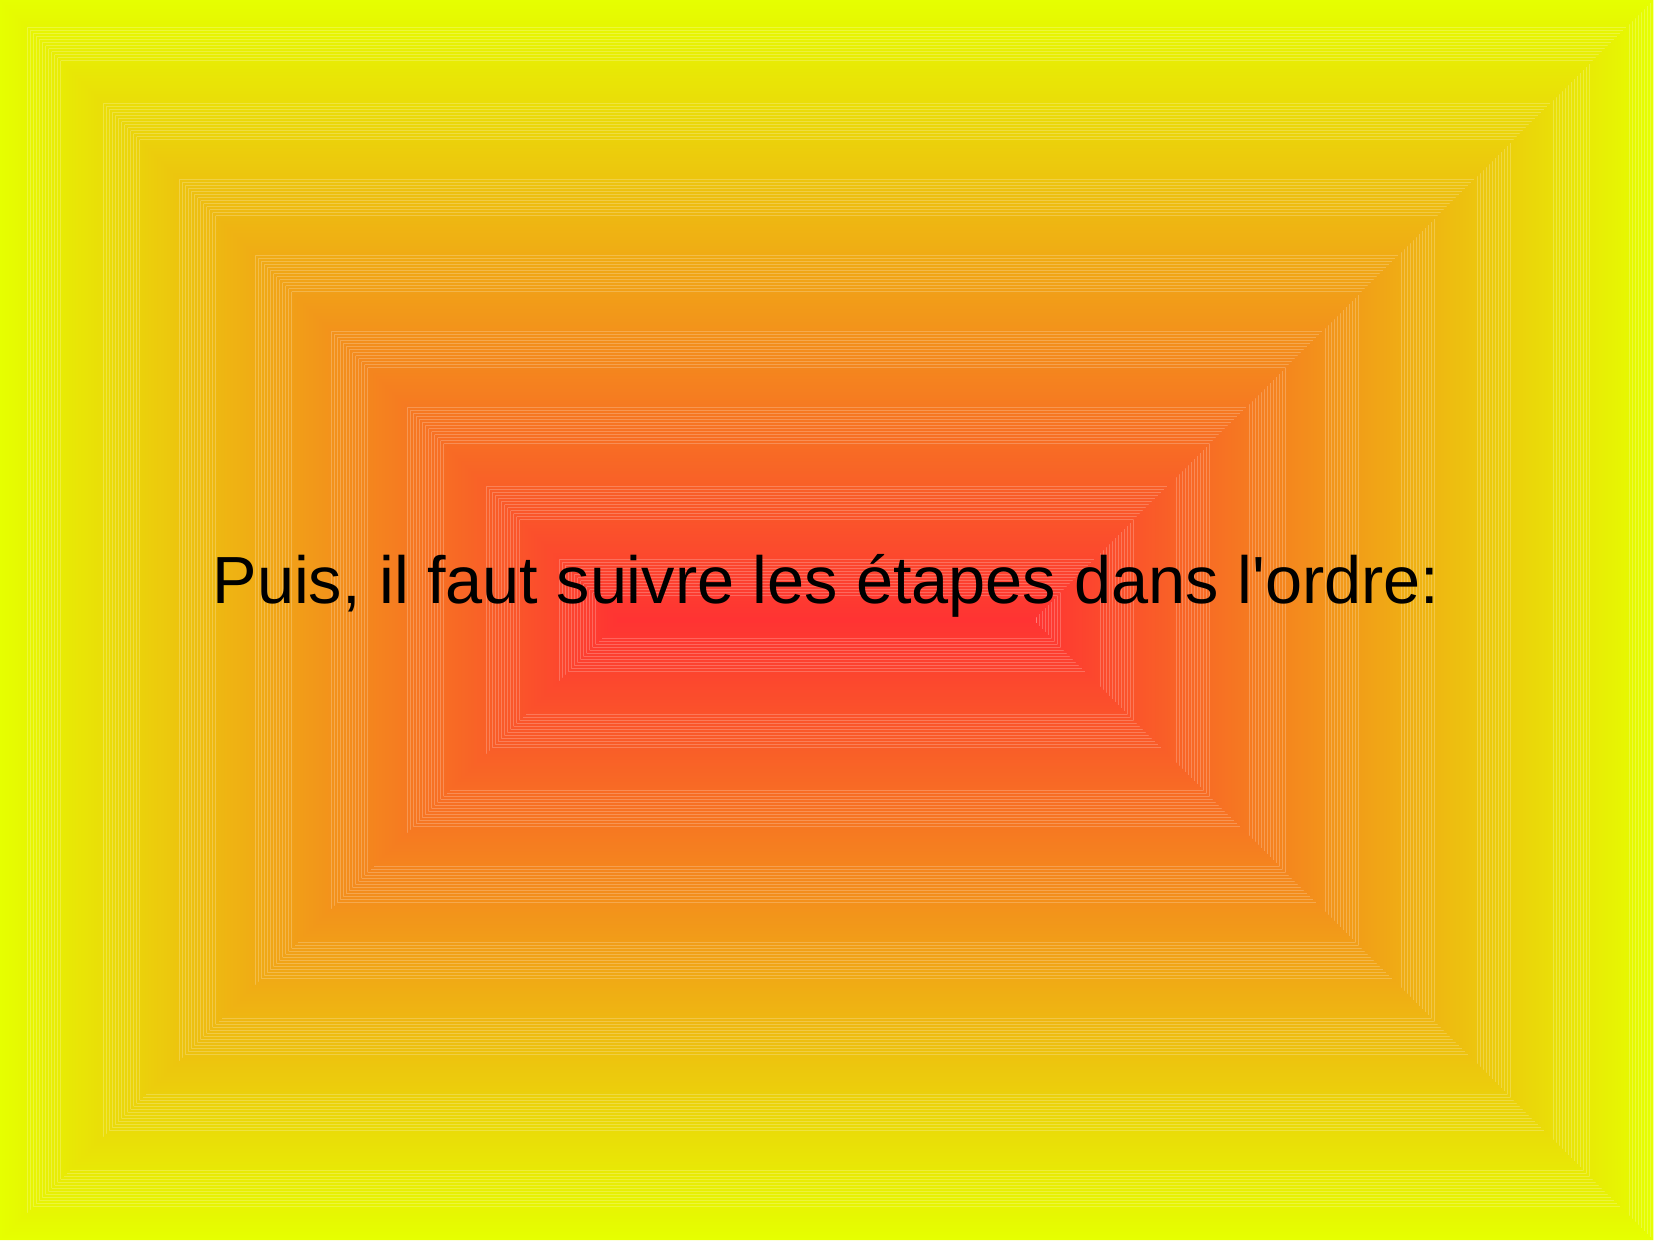

Puis, il faut suivre les étapes dans l'ordre: